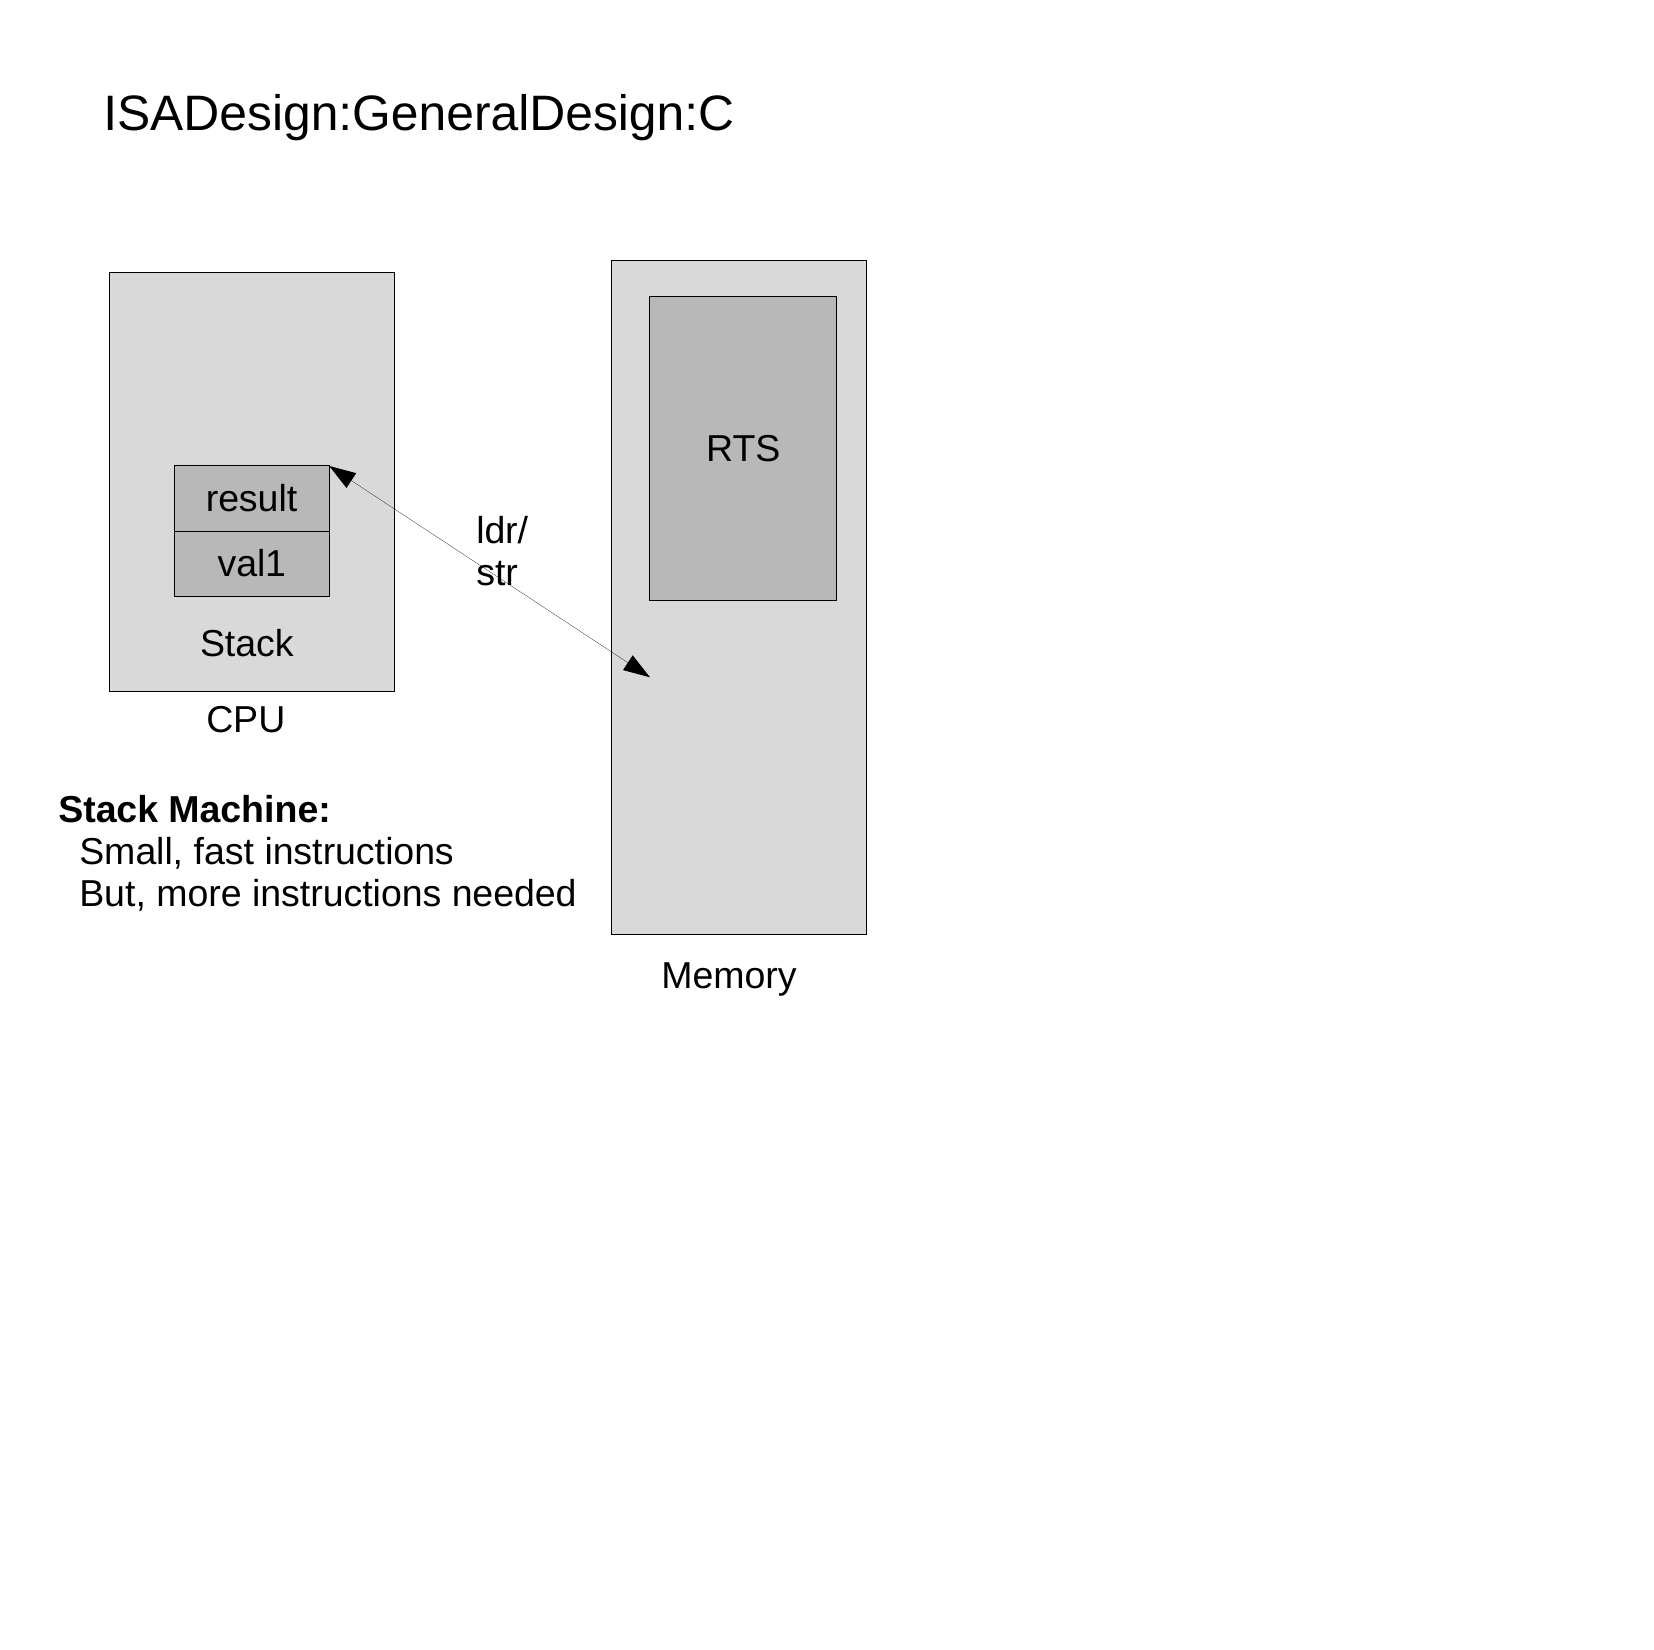

ISADesign:GeneralDesign:C
RTS
result
ldr/
str
val1
Stack
CPU
Stack Machine:
 Small, fast instructions
 But, more instructions needed
Memory